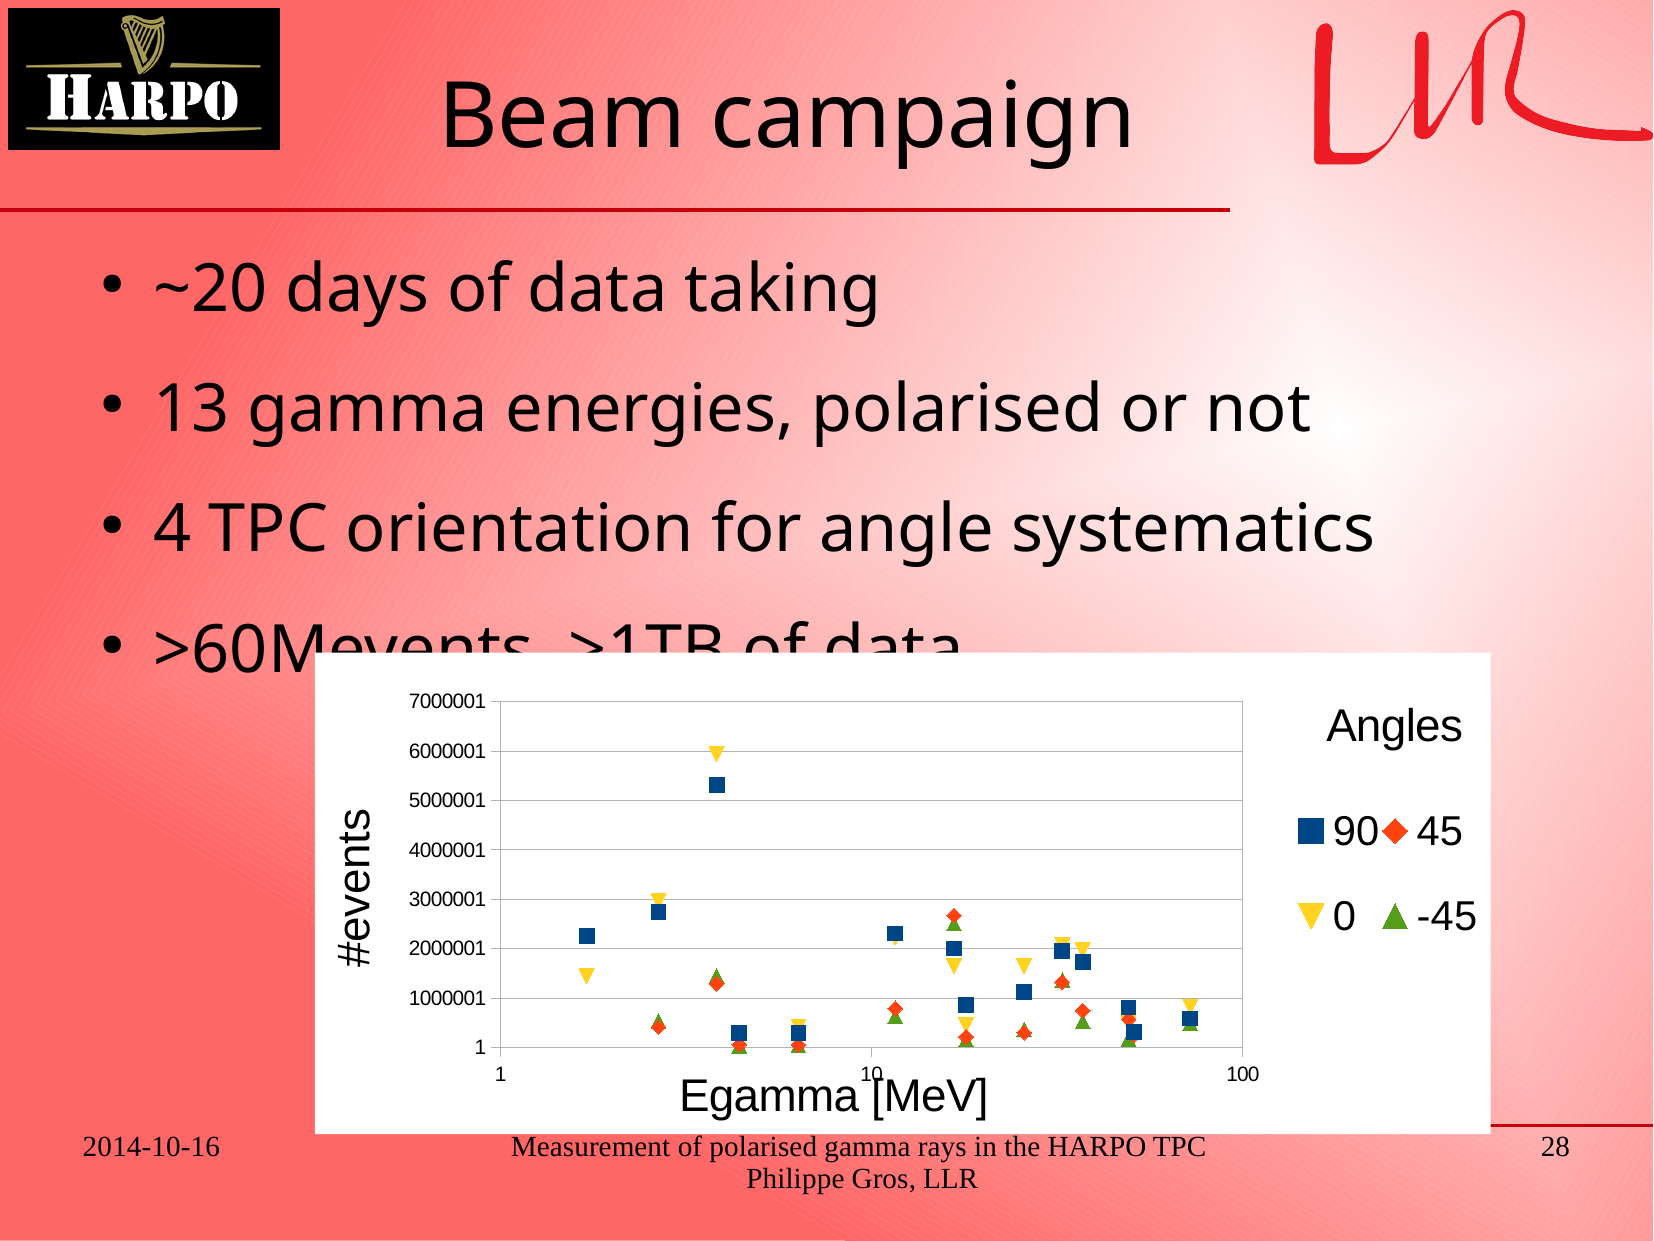

# Beam campaign
~20 days of data taking
13 gamma energies, polarised or not
4 TPC orientation for angle systematics
>60Mevents, >1TB of data
### Chart: Angles
| Category | 90 | 45 | 0 | -45 |
|---|---|---|---|---|2014-10-16
28